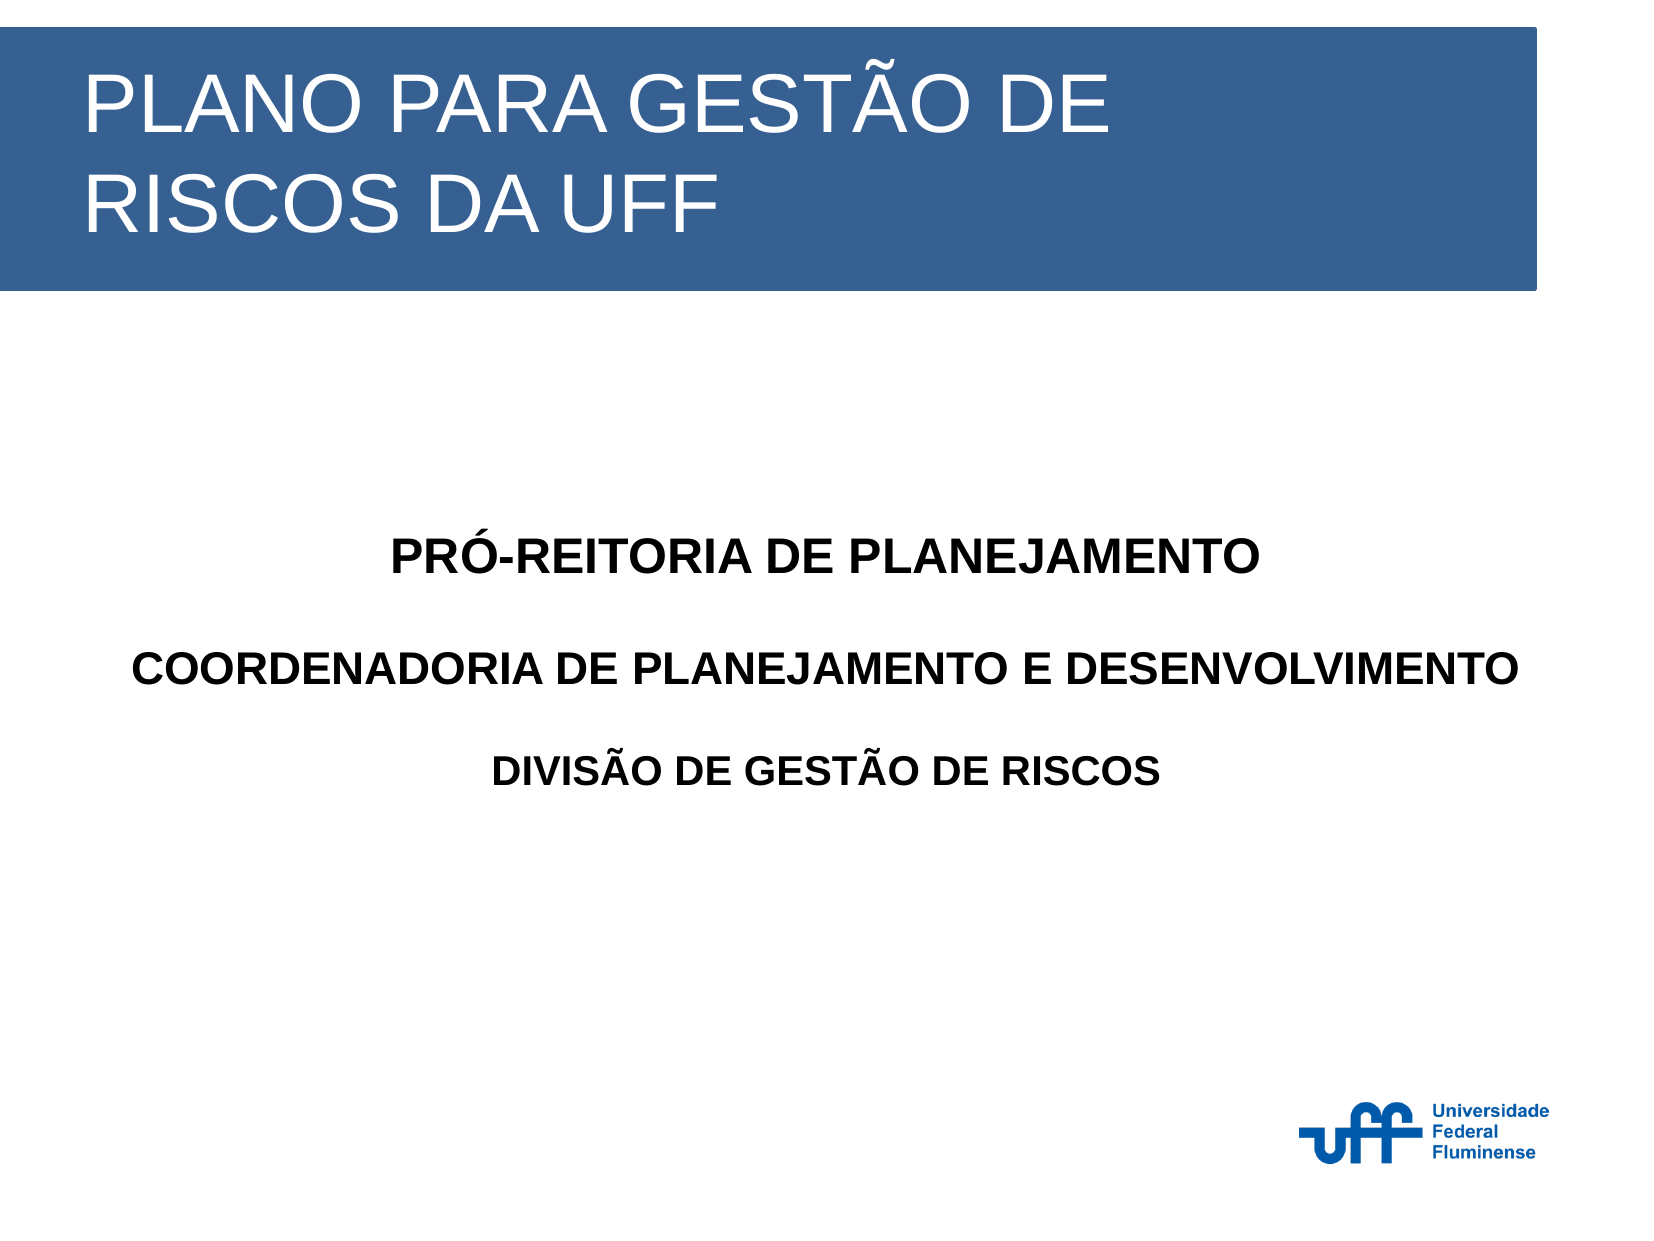

PLANO PARA GESTÃO DE
RISCOS DA UFF
PRÓ-REITORIA DE PLANEJAMENTO
COORDENADORIA DE PLANEJAMENTO E DESENVOLVIMENTO
DIVISÃO DE GESTÃO DE RISCOS